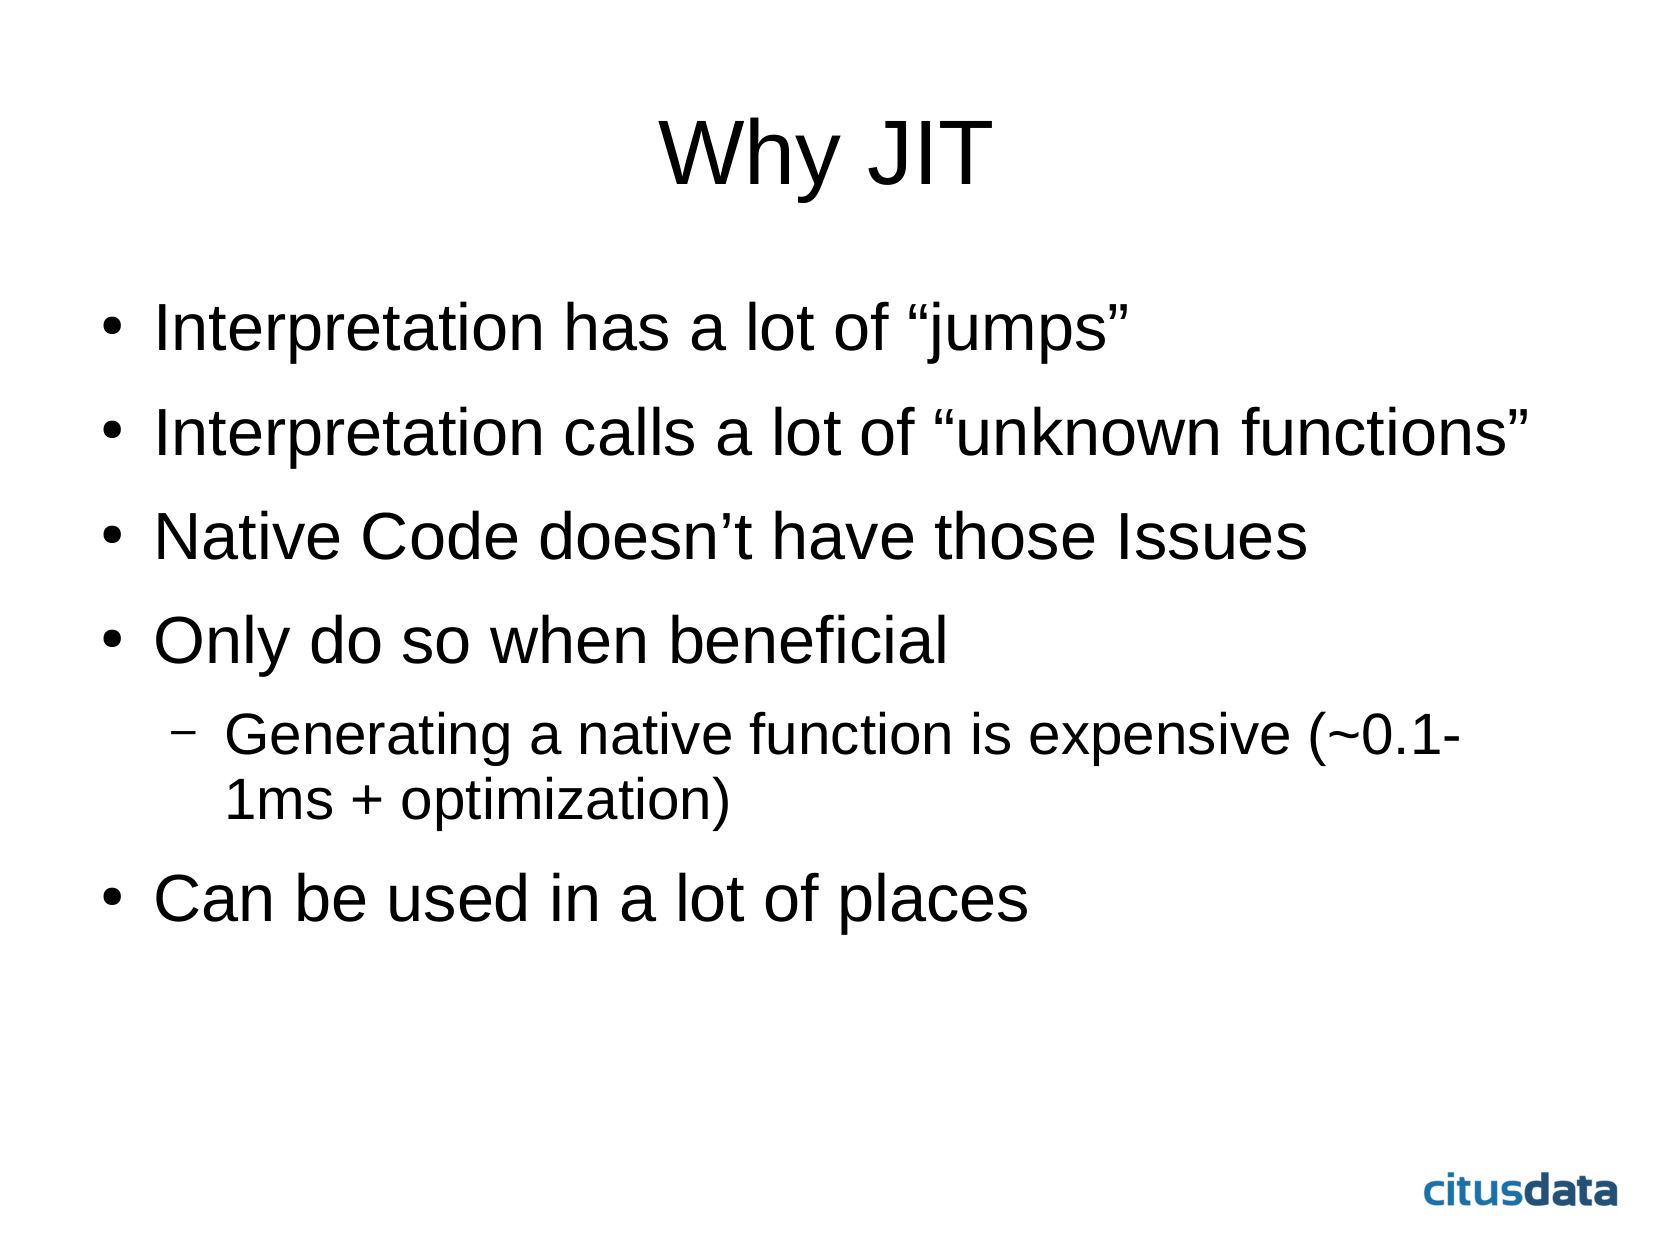

# Why JIT
Interpretation has a lot of “jumps”
Interpretation calls a lot of “unknown functions”
Native Code doesn’t have those Issues
Only do so when beneficial
Generating a native function is expensive (~0.1-1ms + optimization)
Can be used in a lot of places